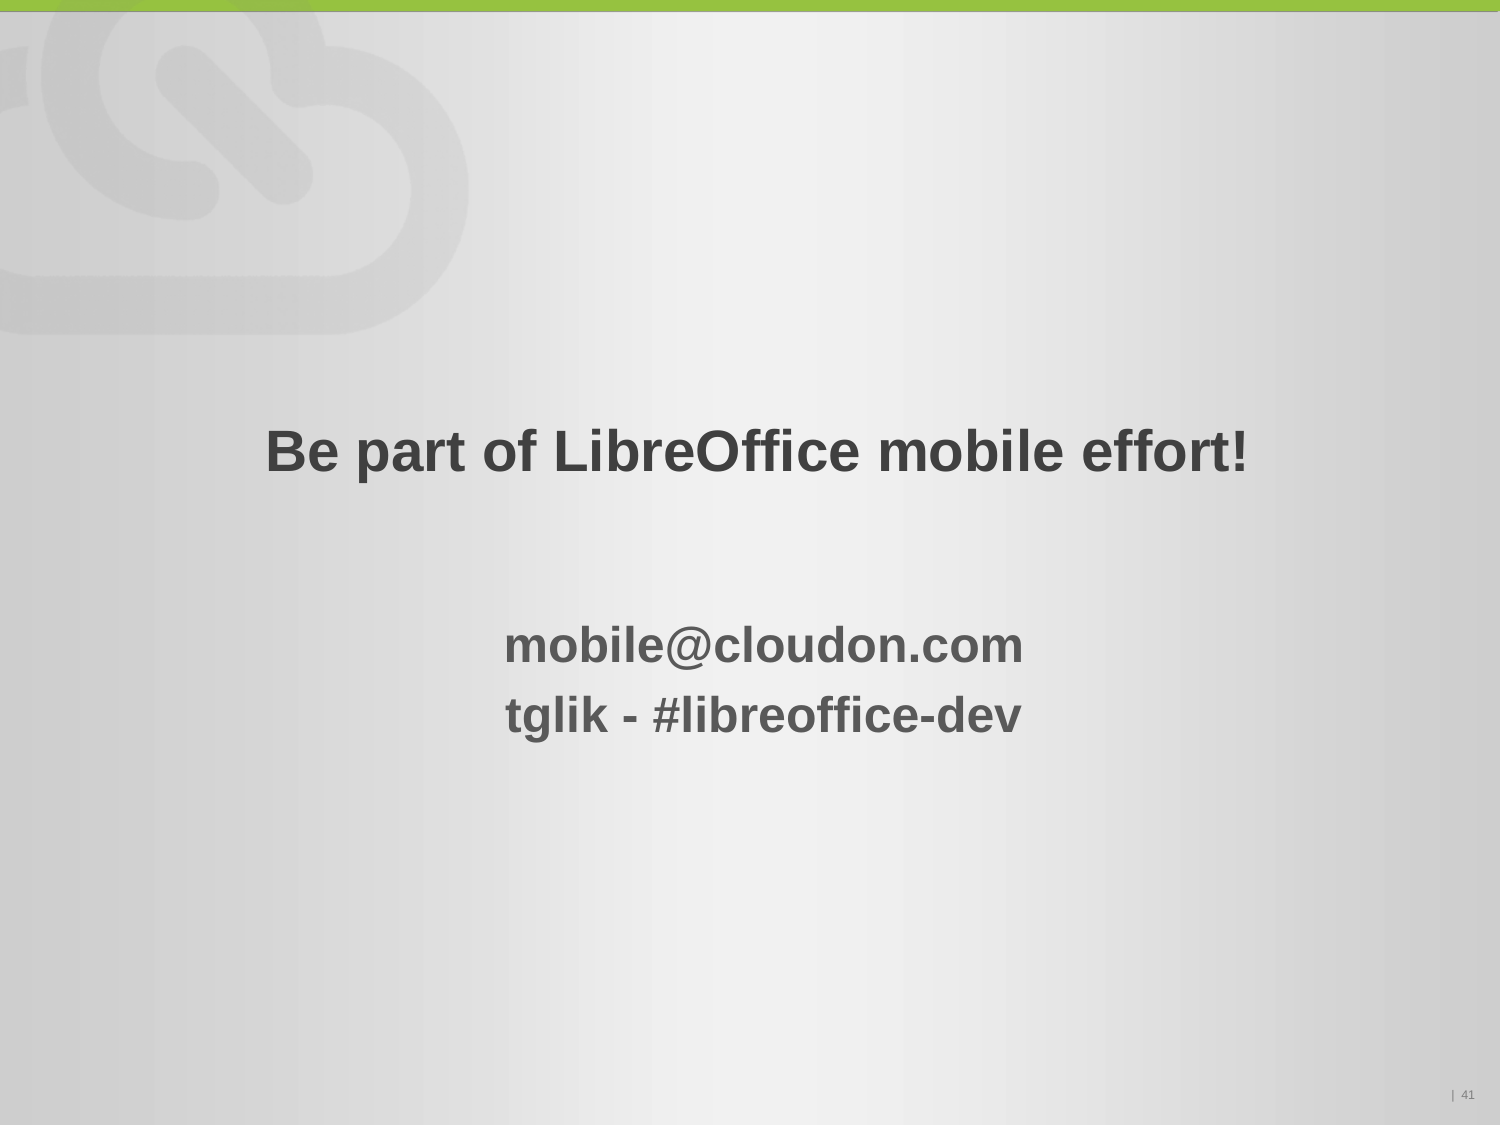

# Be part of LibreOffice mobile effort!
mobile@cloudon.com
tglik - #libreoffice-dev